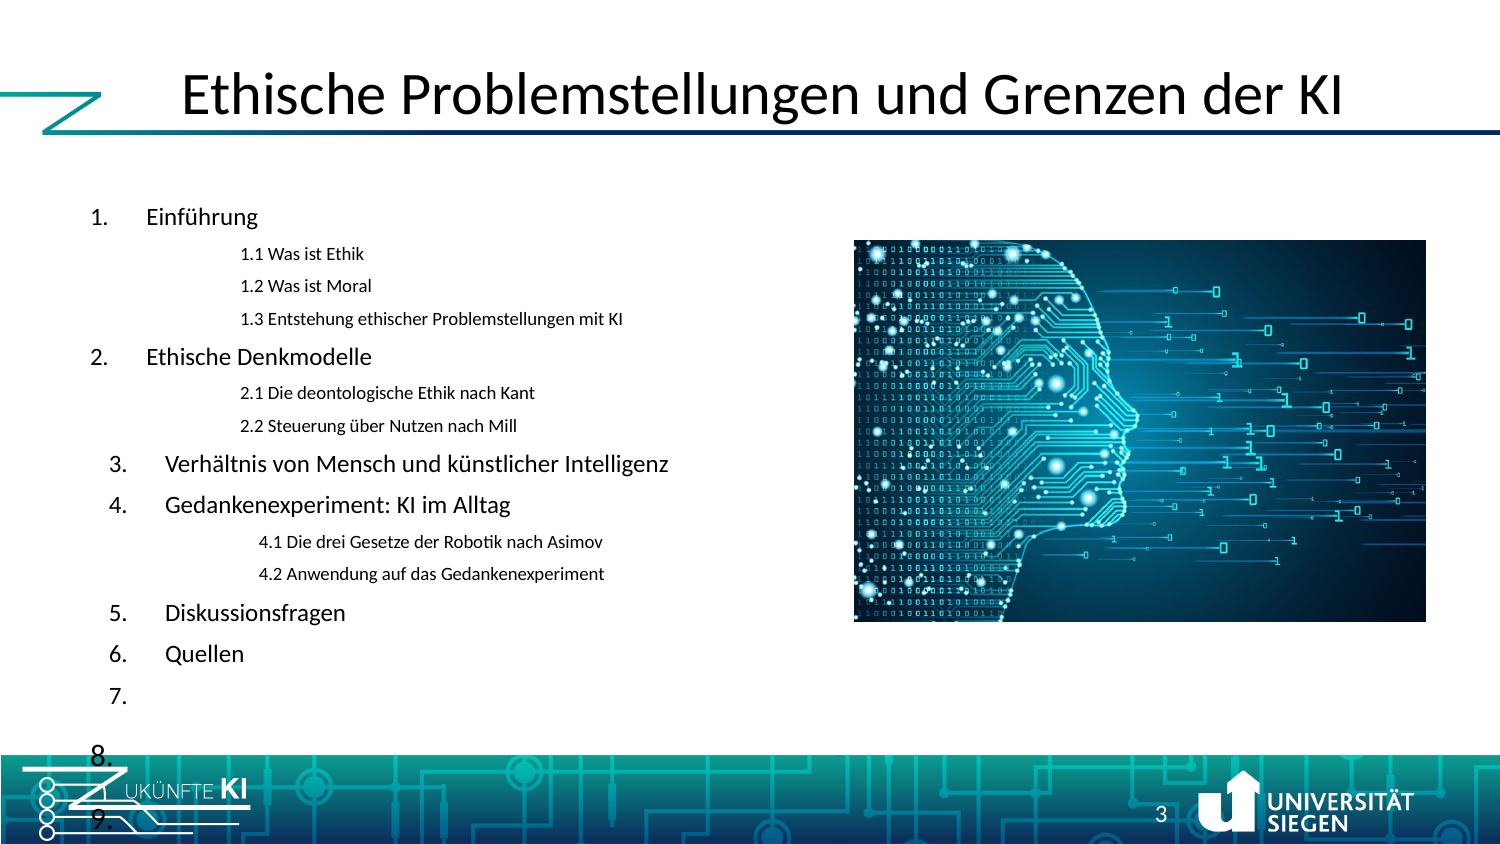

# Ethische Problemstellungen und Grenzen der KI
Einführung
1.1 Was ist Ethik
1.2 Was ist Moral
1.3 Entstehung ethischer Problemstellungen mit KI
Ethische Denkmodelle
2.1 Die deontologische Ethik nach Kant
2.2 Steuerung über Nutzen nach Mill
Verhältnis von Mensch und künstlicher Intelligenz
Gedankenexperiment: KI im Alltag
4.1 Die drei Gesetze der Robotik nach Asimov
4.2 Anwendung auf das Gedankenexperiment
Diskussionsfragen
Quellen